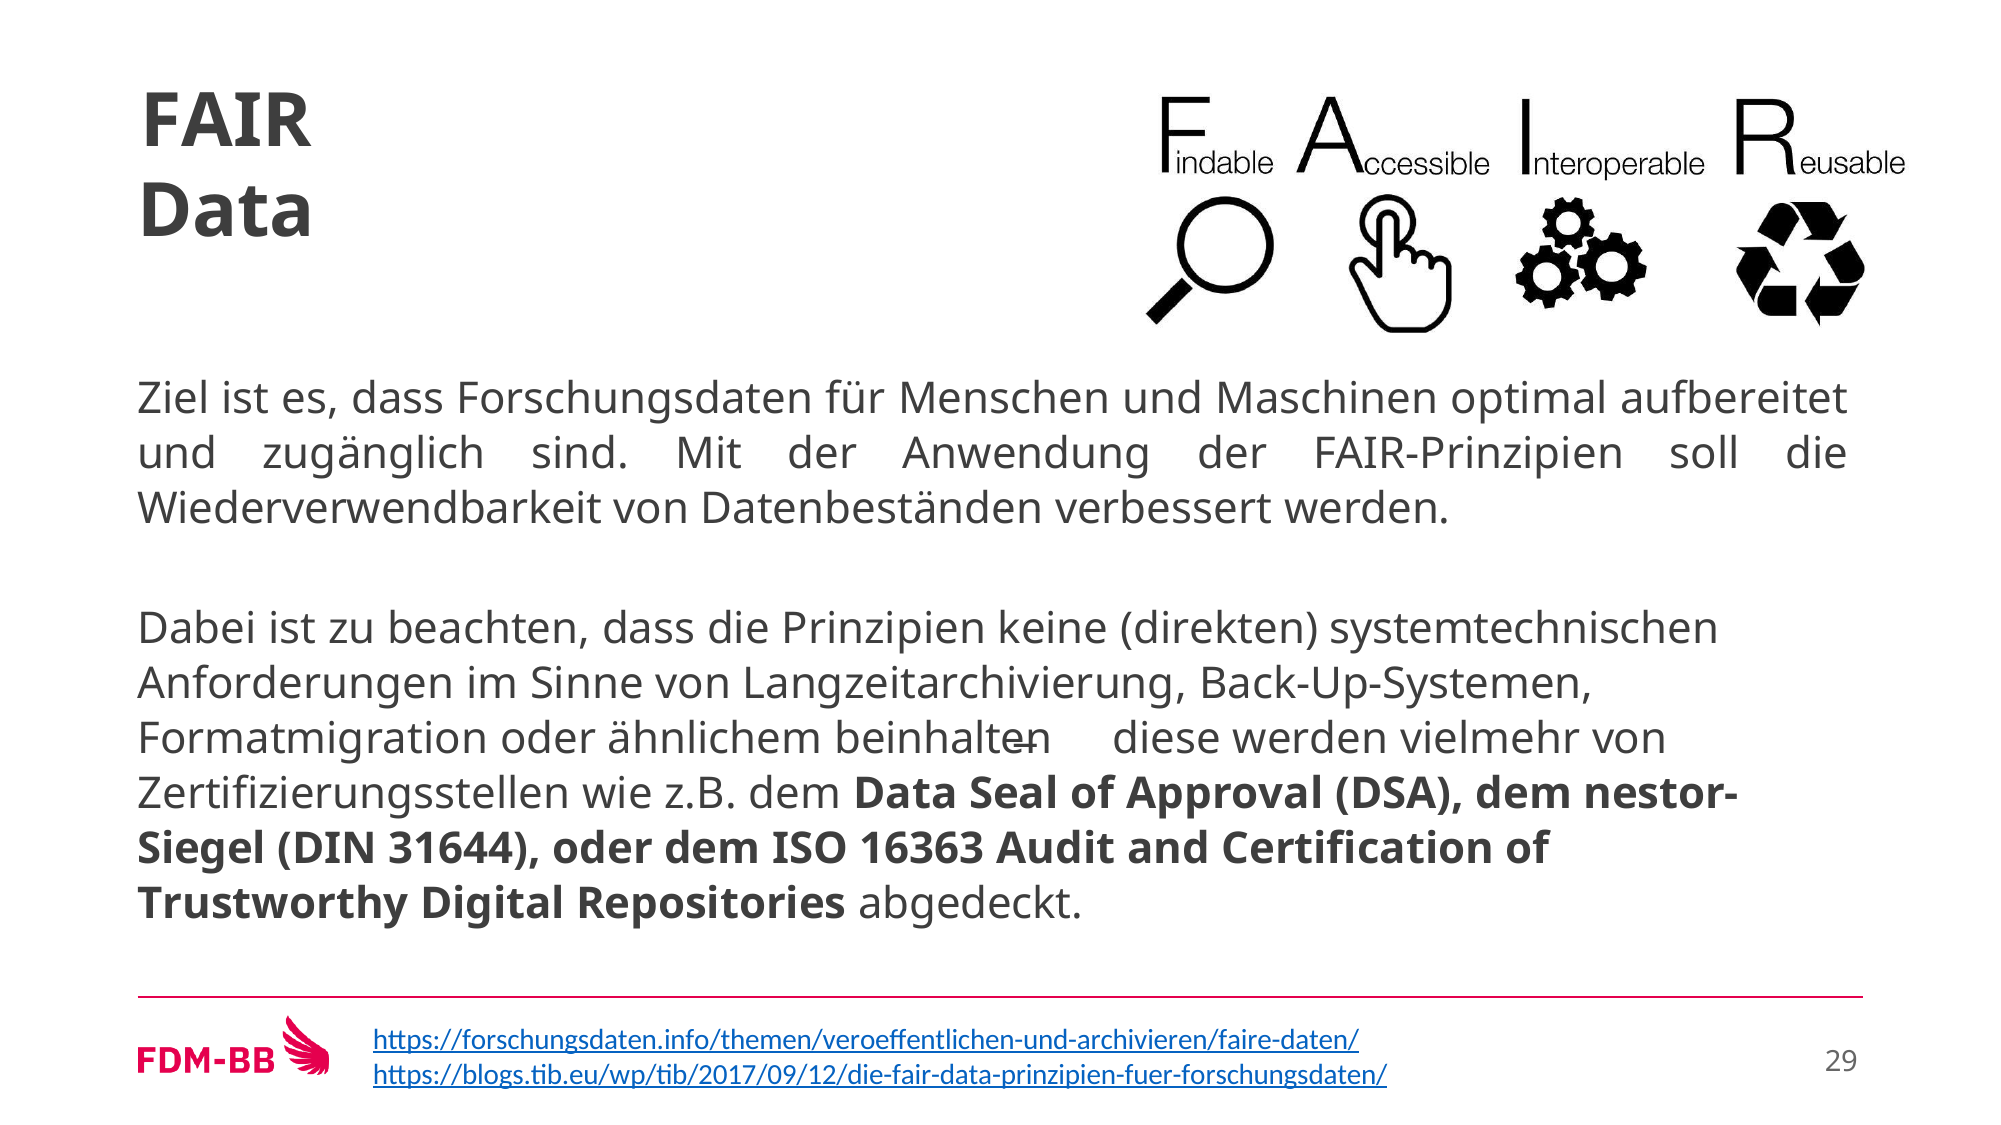

# FAIR Data
Ziel ist es, dass Forschungsdaten für Menschen und Maschinen optimal aufbereitet und zugänglich sind. Mit der Anwendung der FAIR-Prinzipien soll die Wiederverwendbarkeit von Datenbeständen verbessert werden.
Dabei ist zu beachten, dass die Prinzipien keine (direkten) systemtechnischen Anforderungen im Sinne von Langzeitarchivierung, Back-Up-Systemen, Formatmigration oder ähnlichem beinhalten	diese werden vielmehr von Zertifizierungsstellen wie z.B. dem Data Seal of Approval (DSA), dem nestor-Siegel (DIN 31644), oder dem ISO 16363 Audit and Certification of Trustworthy Digital Repositories abgedeckt.
https://forschungsdaten.info/themen/veroeffentlichen-und-archivieren/faire-daten/ https://blogs.tib.eu/wp/tib/2017/09/12/die-fair-data-prinzipien-fuer-forschungsdaten/
29